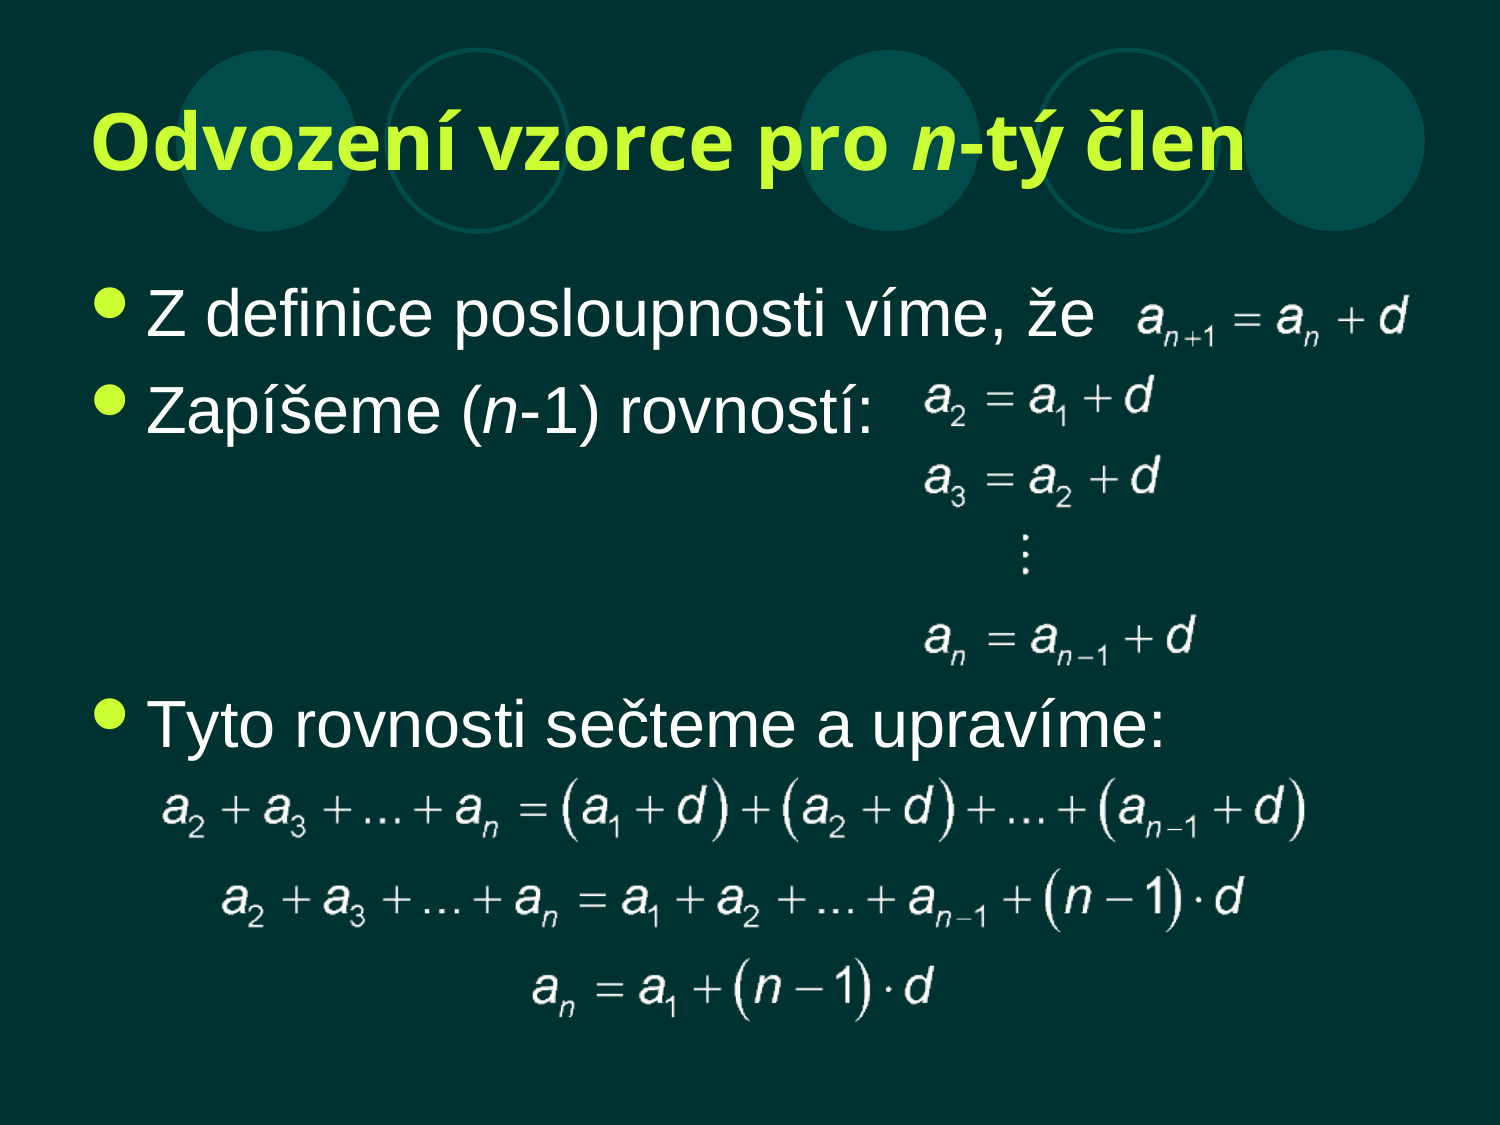

Odvození vzorce pro n-tý člen
# Z definice posloupnosti víme, že
Zapíšeme (n-1) rovností:
Tyto rovnosti sečteme a upravíme: